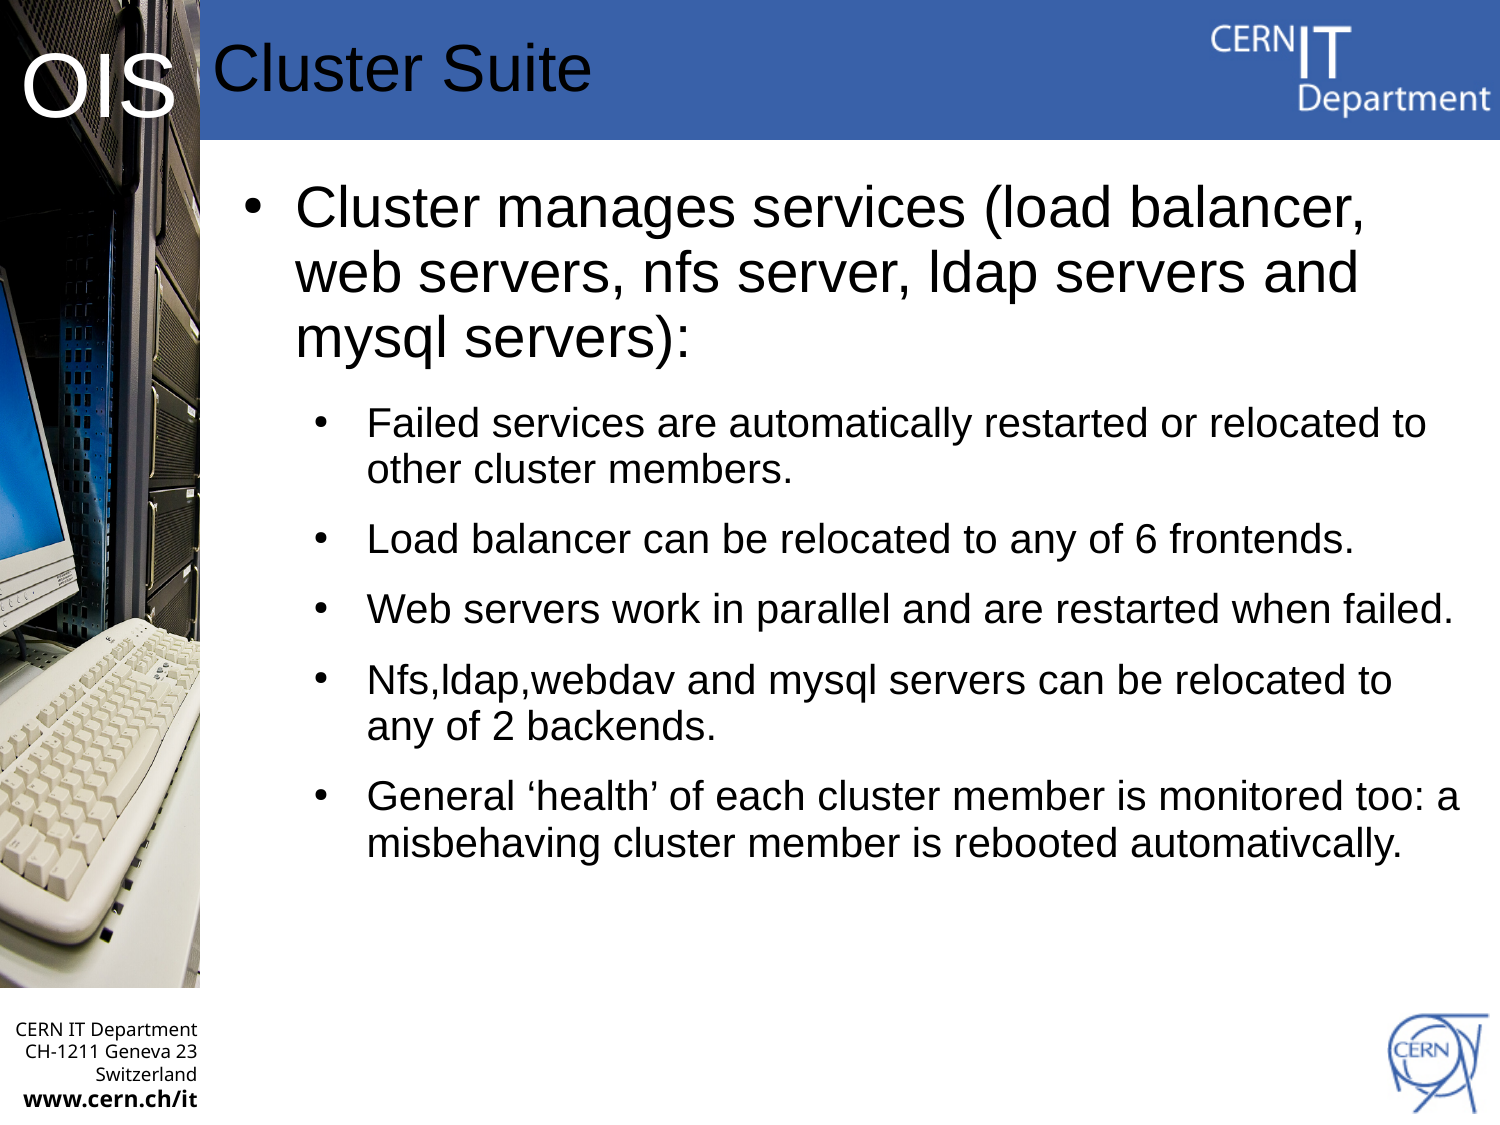

# Cluster Suite
Cluster manages services (load balancer, web servers, nfs server, ldap servers and mysql servers):
Failed services are automatically restarted or relocated to other cluster members.
Load balancer can be relocated to any of 6 frontends.
Web servers work in parallel and are restarted when failed.
Nfs,ldap,webdav and mysql servers can be relocated to any of 2 backends.
General ‘health’ of each cluster member is monitored too: a misbehaving cluster member is rebooted automativcally.